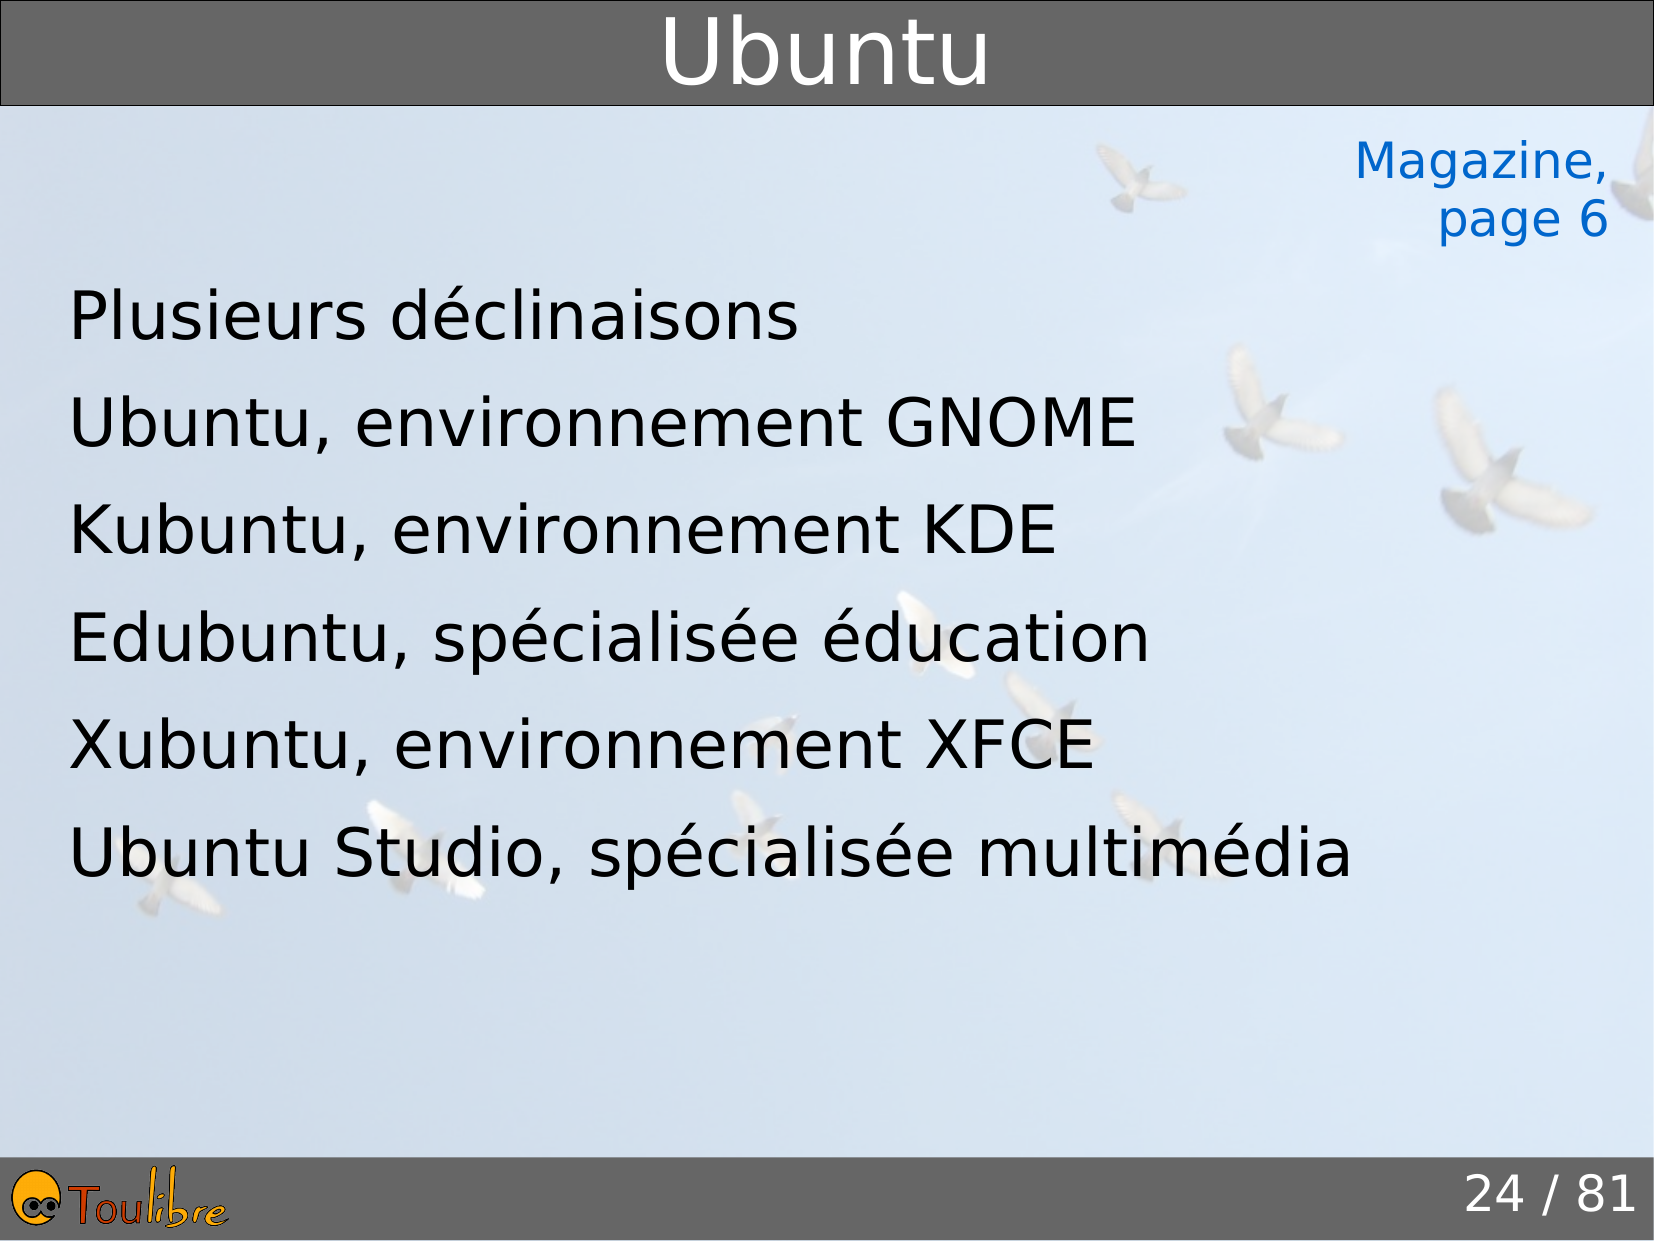

# Ubuntu
Magazine, page 6
Plusieurs déclinaisons
Ubuntu, environnement GNOME
Kubuntu, environnement KDE
Edubuntu, spécialisée éducation
Xubuntu, environnement XFCE
Ubuntu Studio, spécialisée multimédia